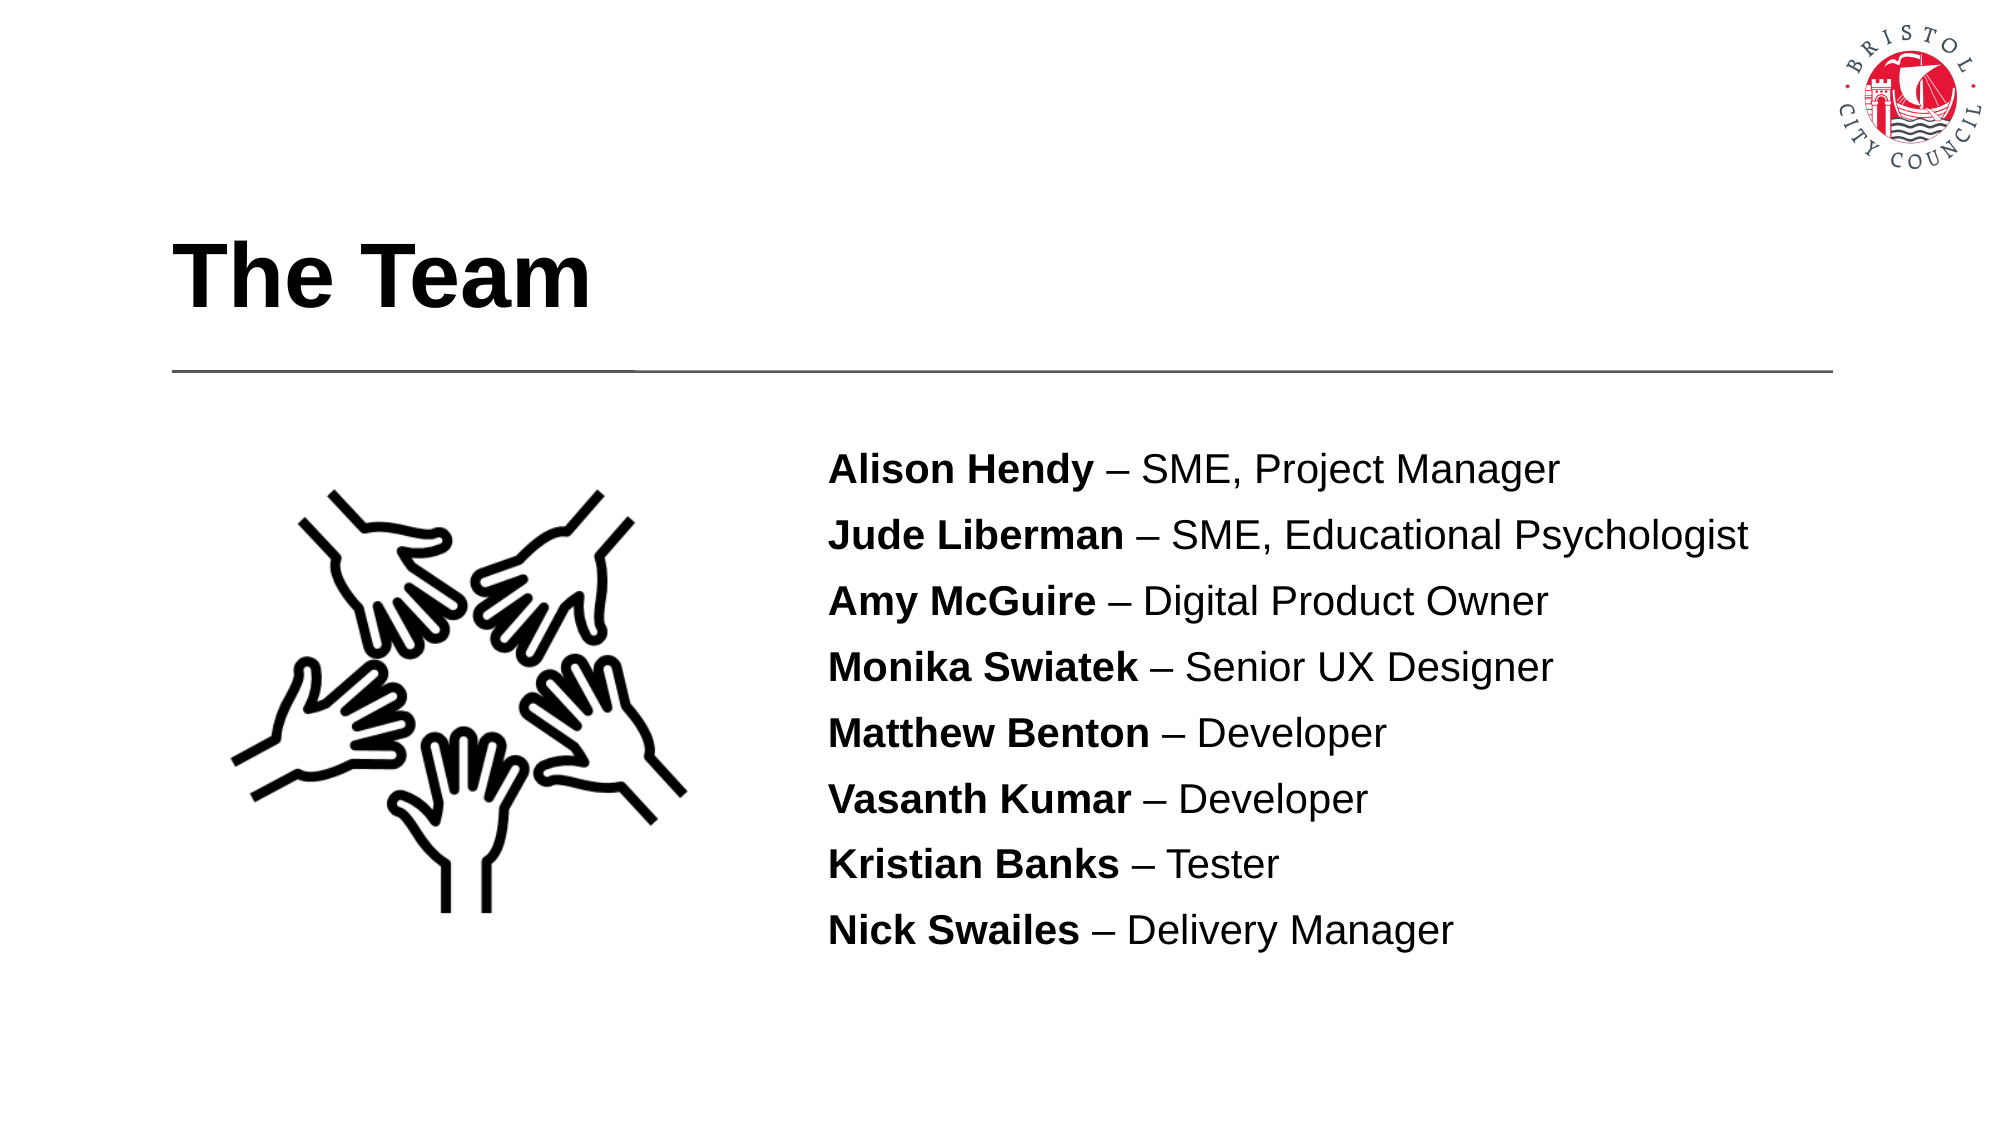

# The Team
Alison Hendy – SME, Project Manager
Jude Liberman – SME, Educational Psychologist
Amy McGuire – Digital Product Owner
Monika Swiatek – Senior UX Designer
Matthew Benton – Developer
Vasanth Kumar – Developer
Kristian Banks – Tester
Nick Swailes – Delivery Manager